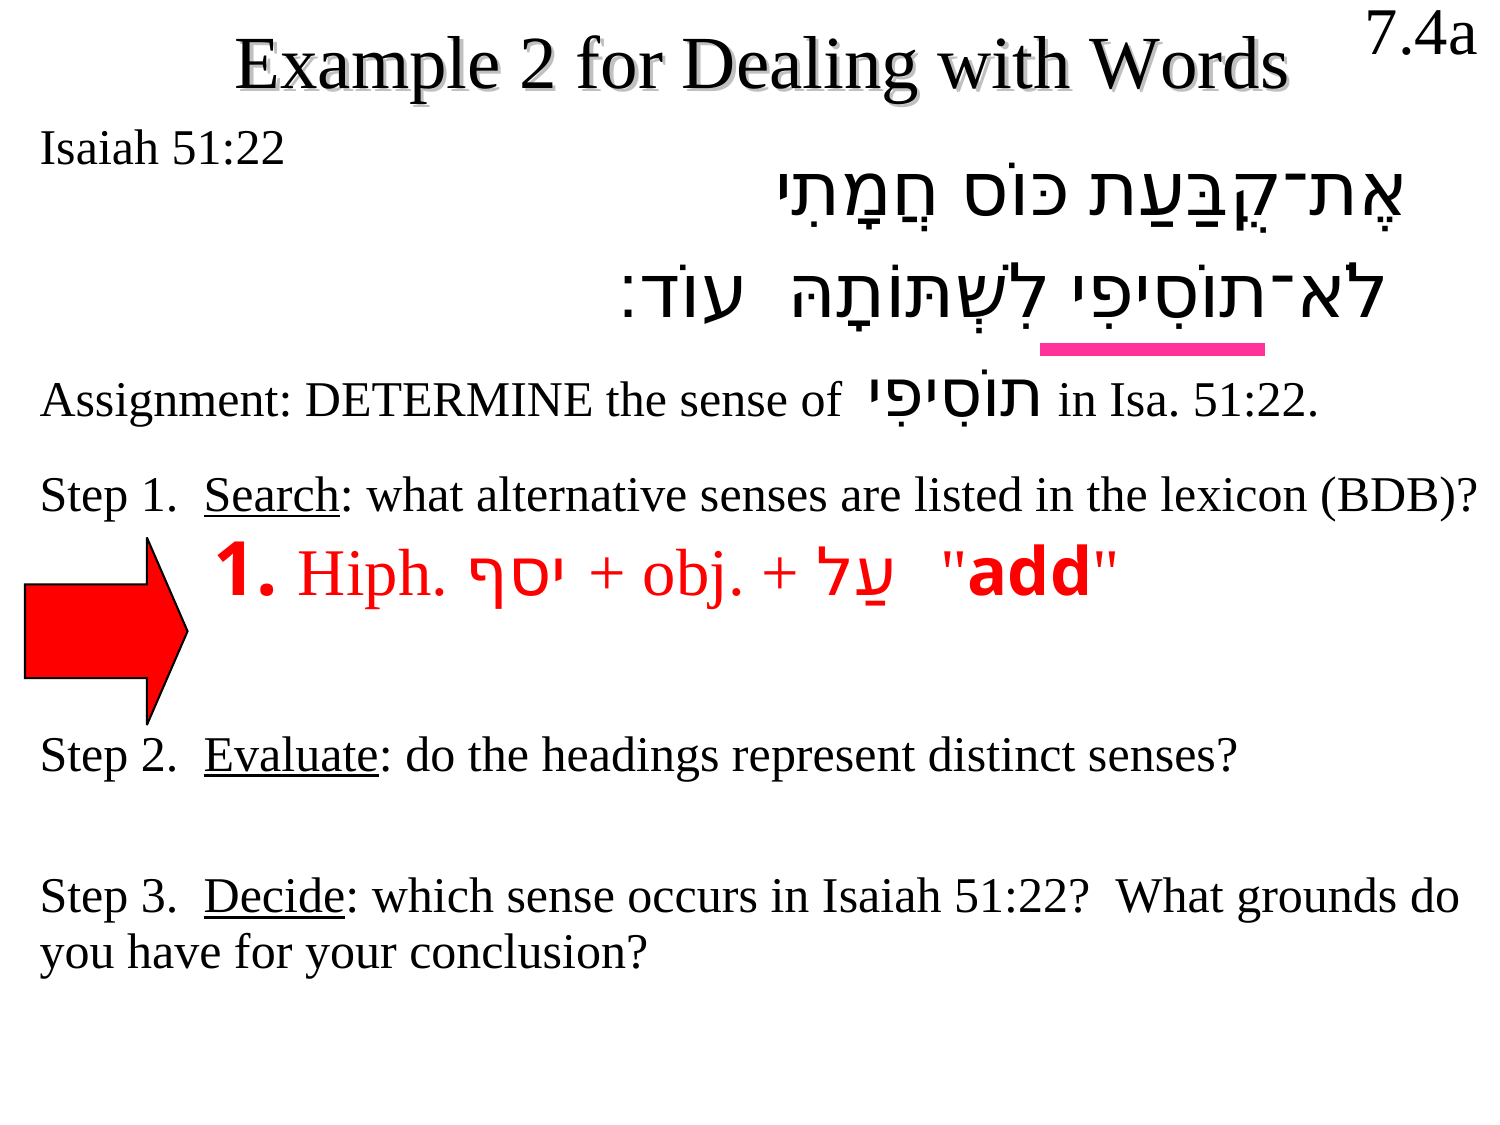

# Example 2 for Dealing with Words
7.4a
Isaiah 51:22
אֶת־קֻבַּעַת כּוֹס חֲמָתִי
 לֹא־תוֹסִיפִי לִשְׁתּוֹתָהּ עוֹד׃
Assignment: DETERMINE the sense of תוֹסִיפִי in Isa. 51:22.
Step 1. Search: what alternative senses are listed in the lexicon (BDB)?
Step 2. Evaluate: do the headings represent distinct senses?
Step 3. Decide: which sense occurs in Isaiah 51:22? What grounds do you have for your conclusion?
1. Hiph. יסף + obj. + עַל "add"